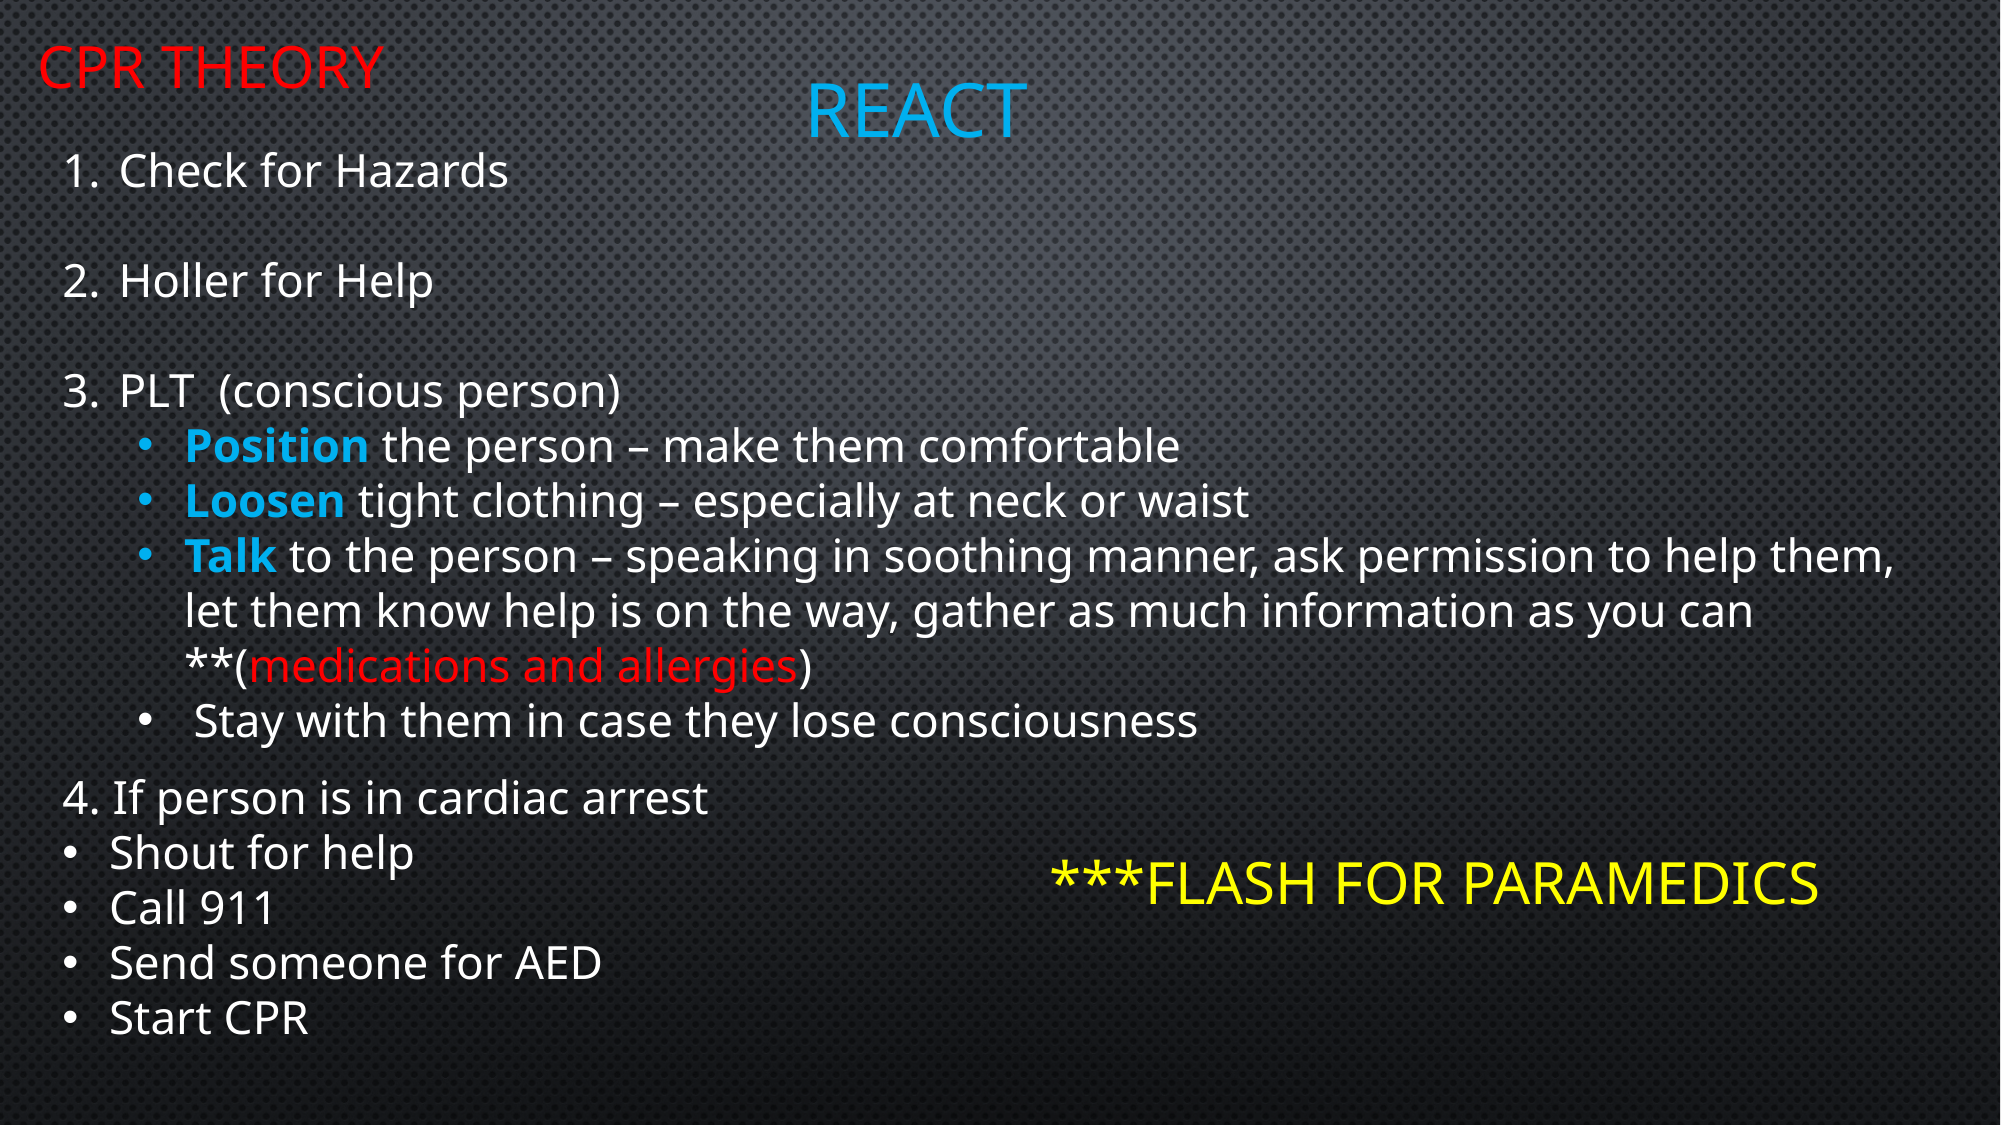

CPR Theory
REACT
Check for Hazards
Holler for Help
PLT (conscious person)
Position the person – make them comfortable
Loosen tight clothing – especially at neck or waist
Talk to the person – speaking in soothing manner, ask permission to help them, let them know help is on the way, gather as much information as you can **(medications and allergies)
Stay with them in case they lose consciousness
4. If person is in cardiac arrest
Shout for help
Call 911
Send someone for AED
Start CPR
***FLASH FOR PARAMEDICS